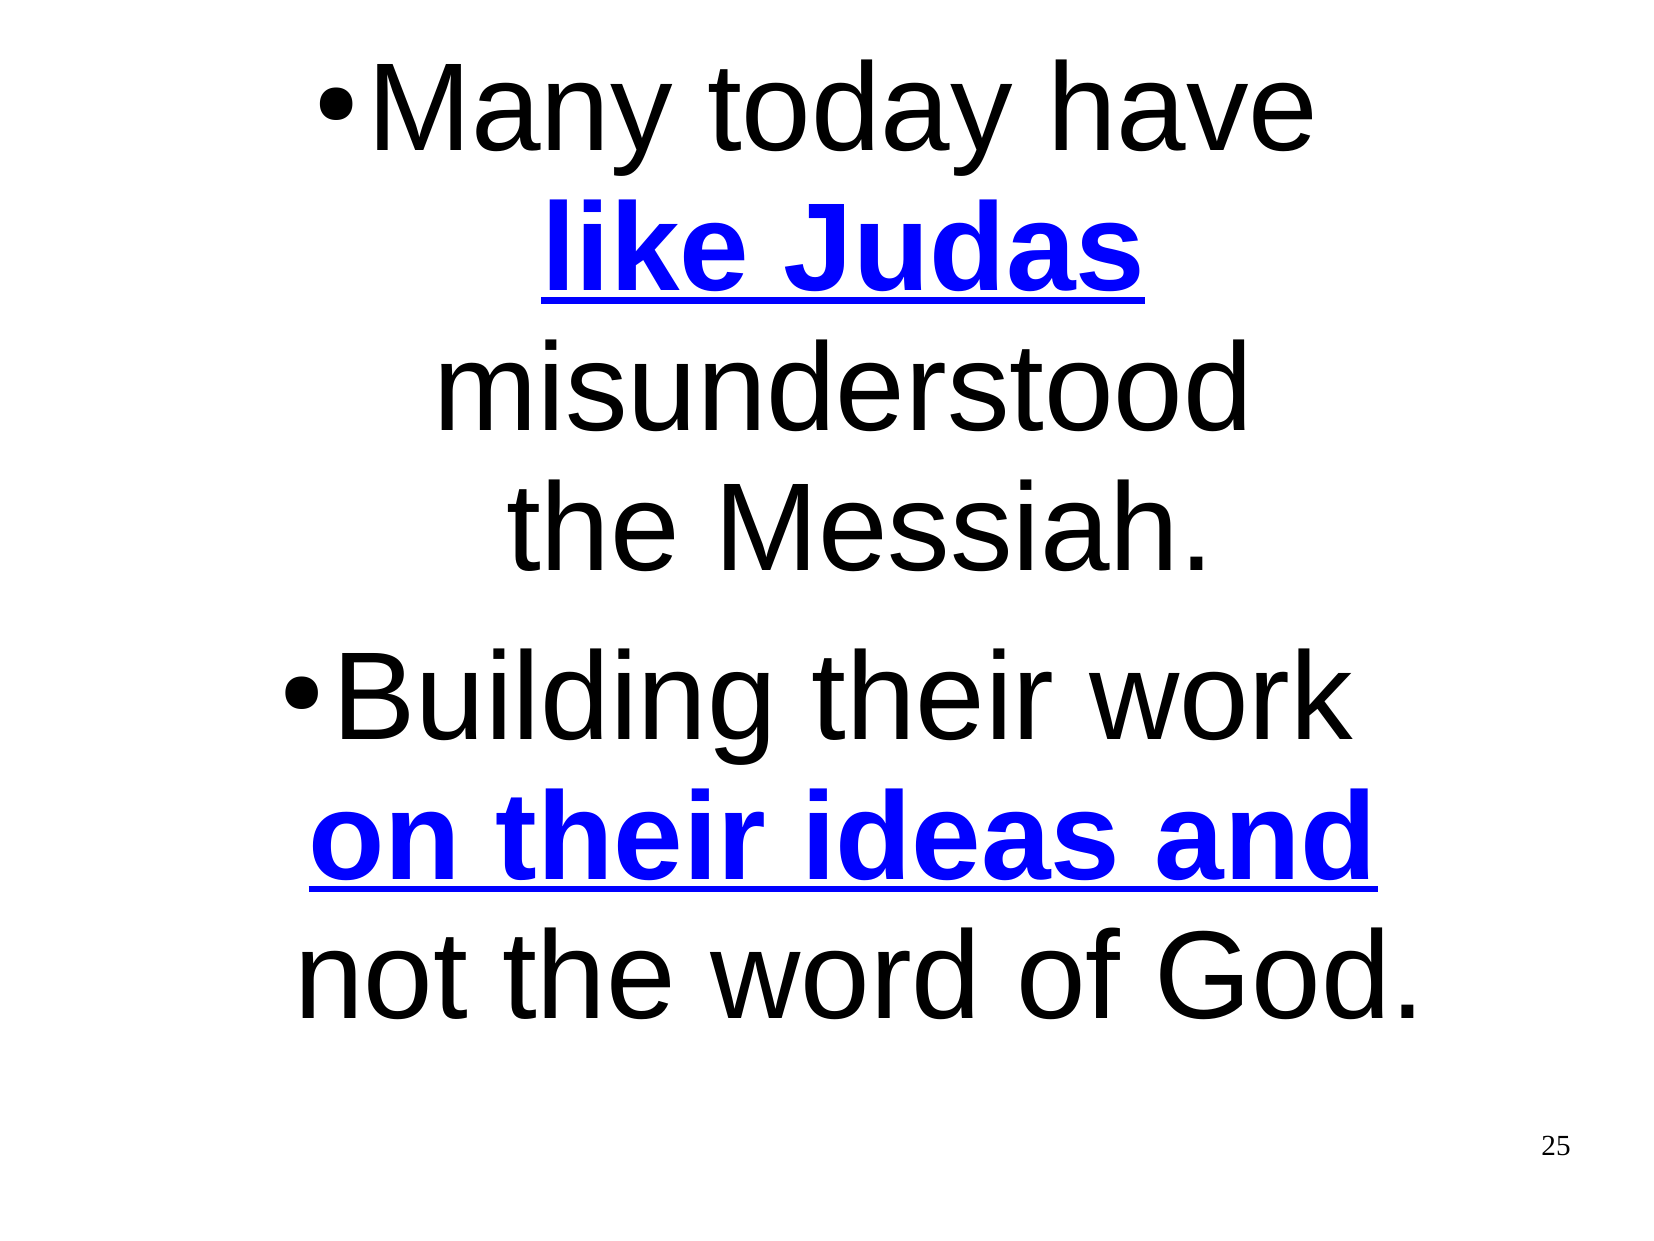

# Many today have like Judas misunderstood the Messiah.
Building their work
on their ideas and
not the word of God.
25